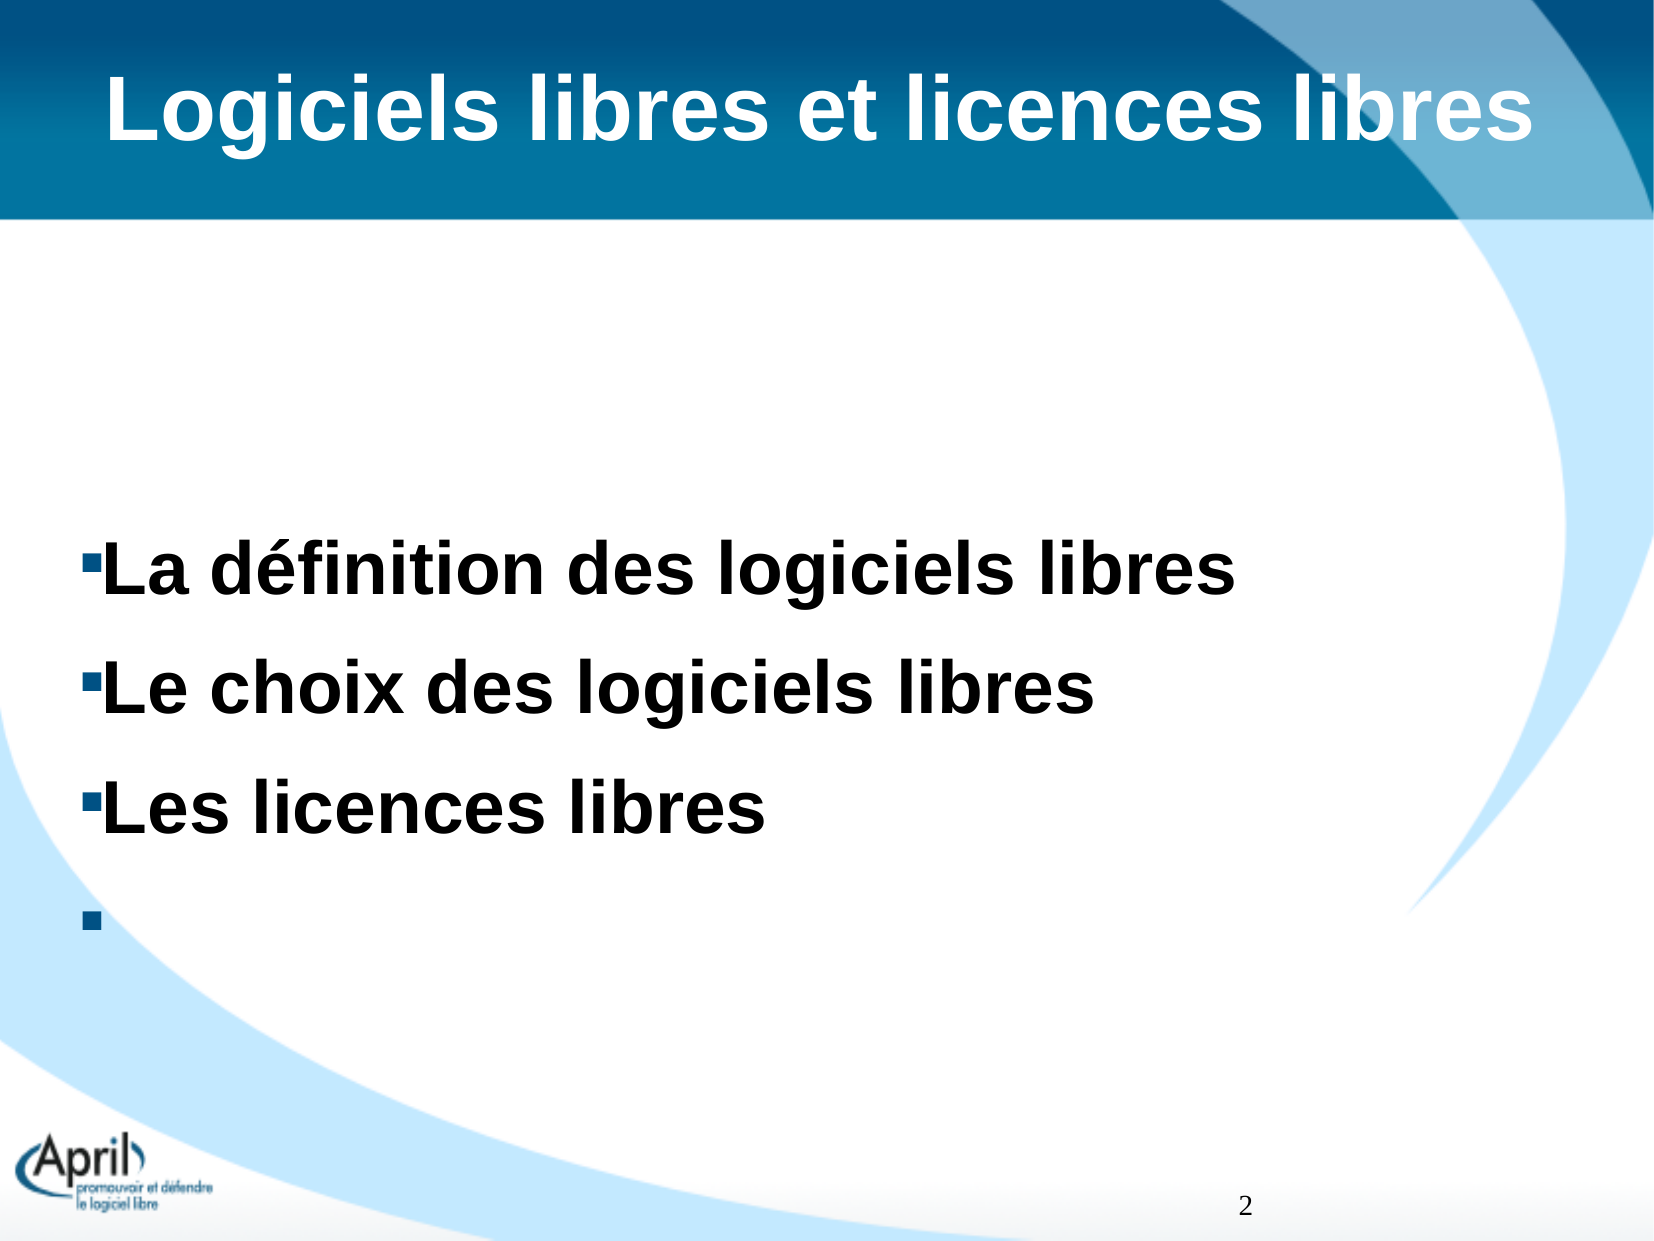

# Logiciels libres et licences libres
La définition des logiciels libres
Le choix des logiciels libres
Les licences libres